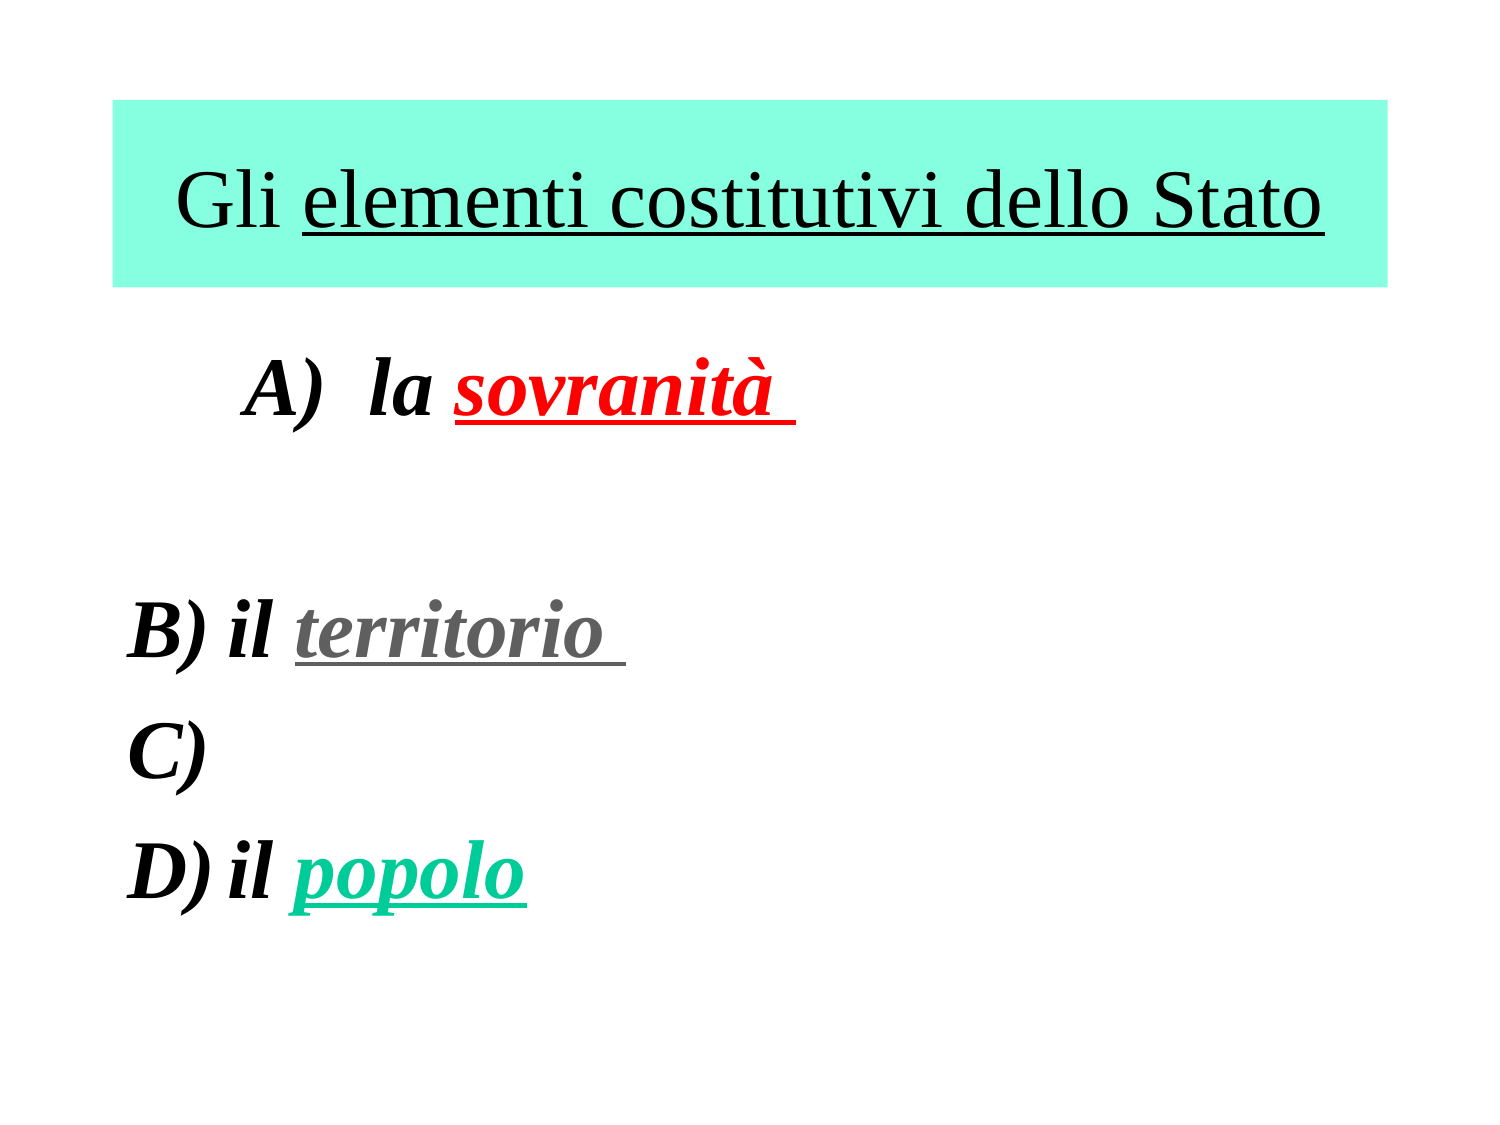

# Gli elementi costitutivi dello Stato
 A) la sovranità
il territorio
il popolo